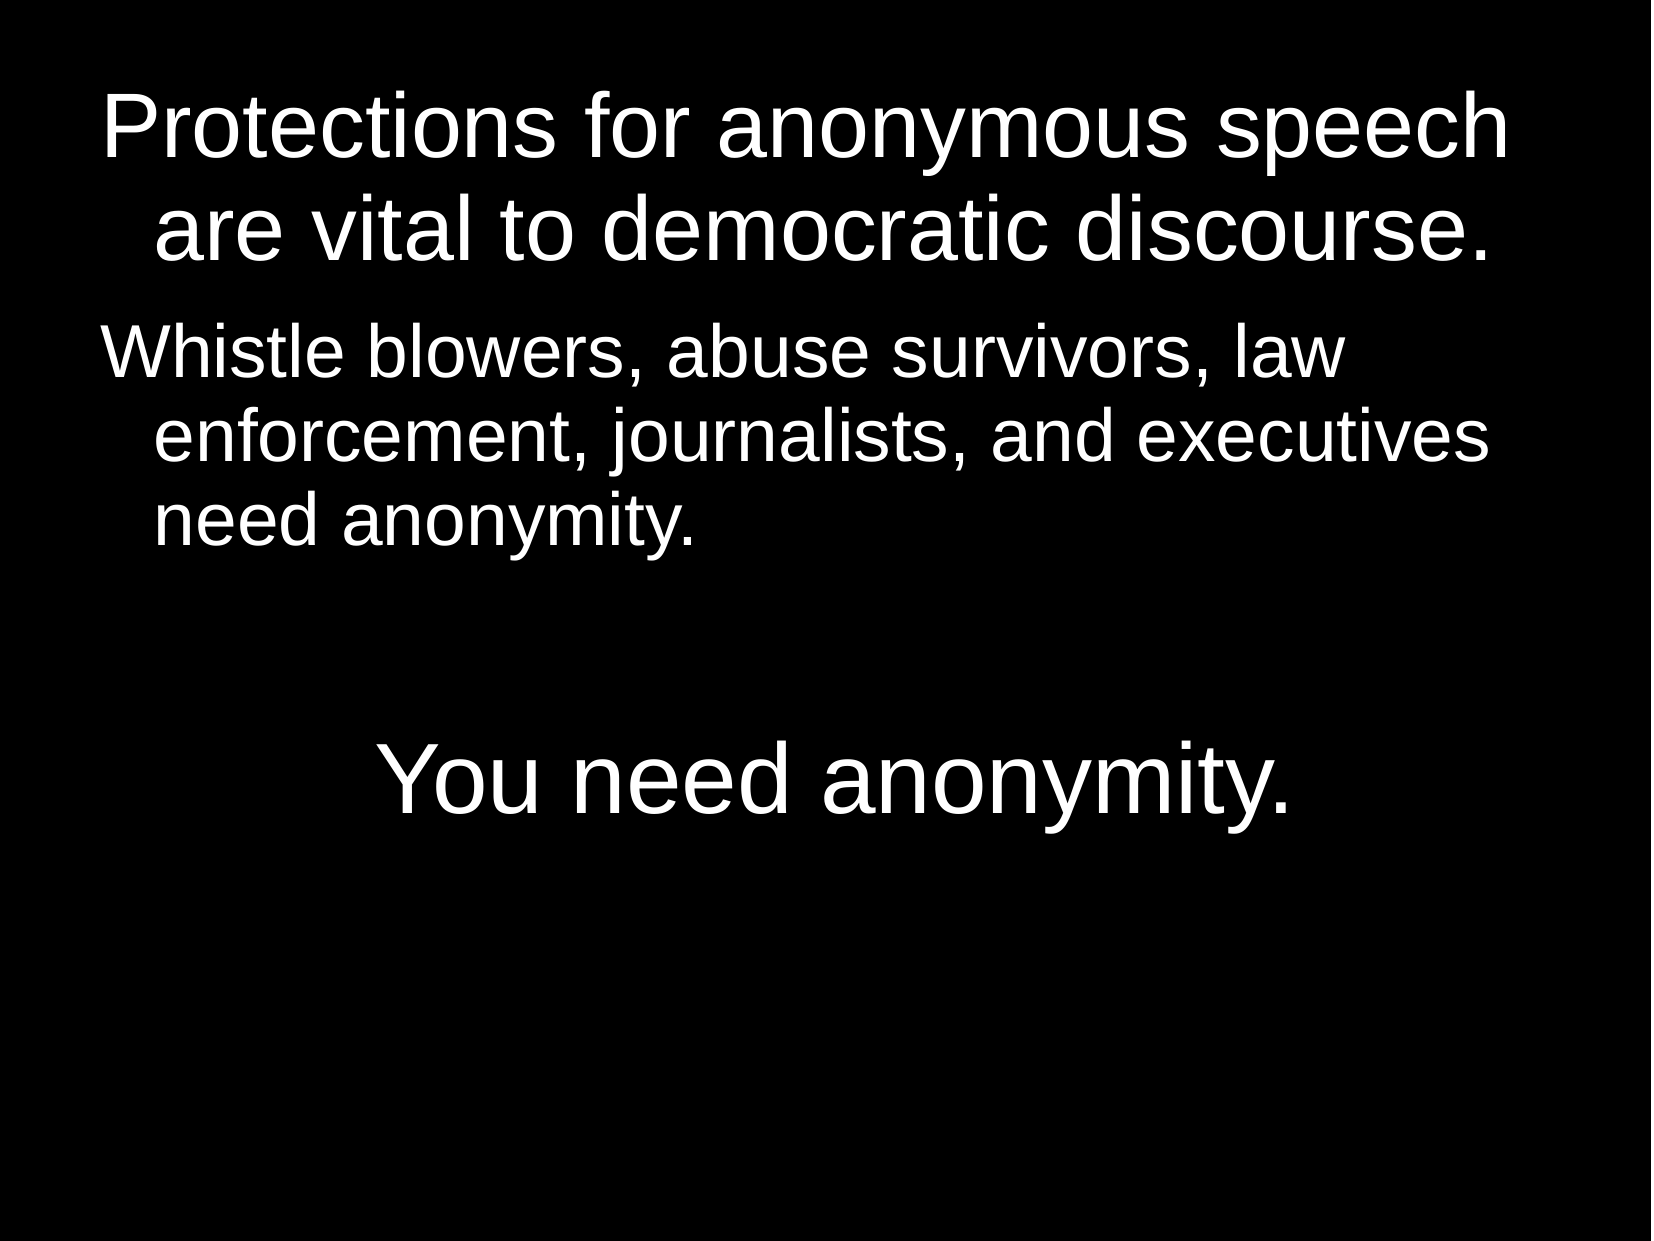

# Protections for anonymous speech are vital to democratic discourse.
Whistle blowers, abuse survivors, law enforcement, journalists, and executives need anonymity.
You need anonymity.